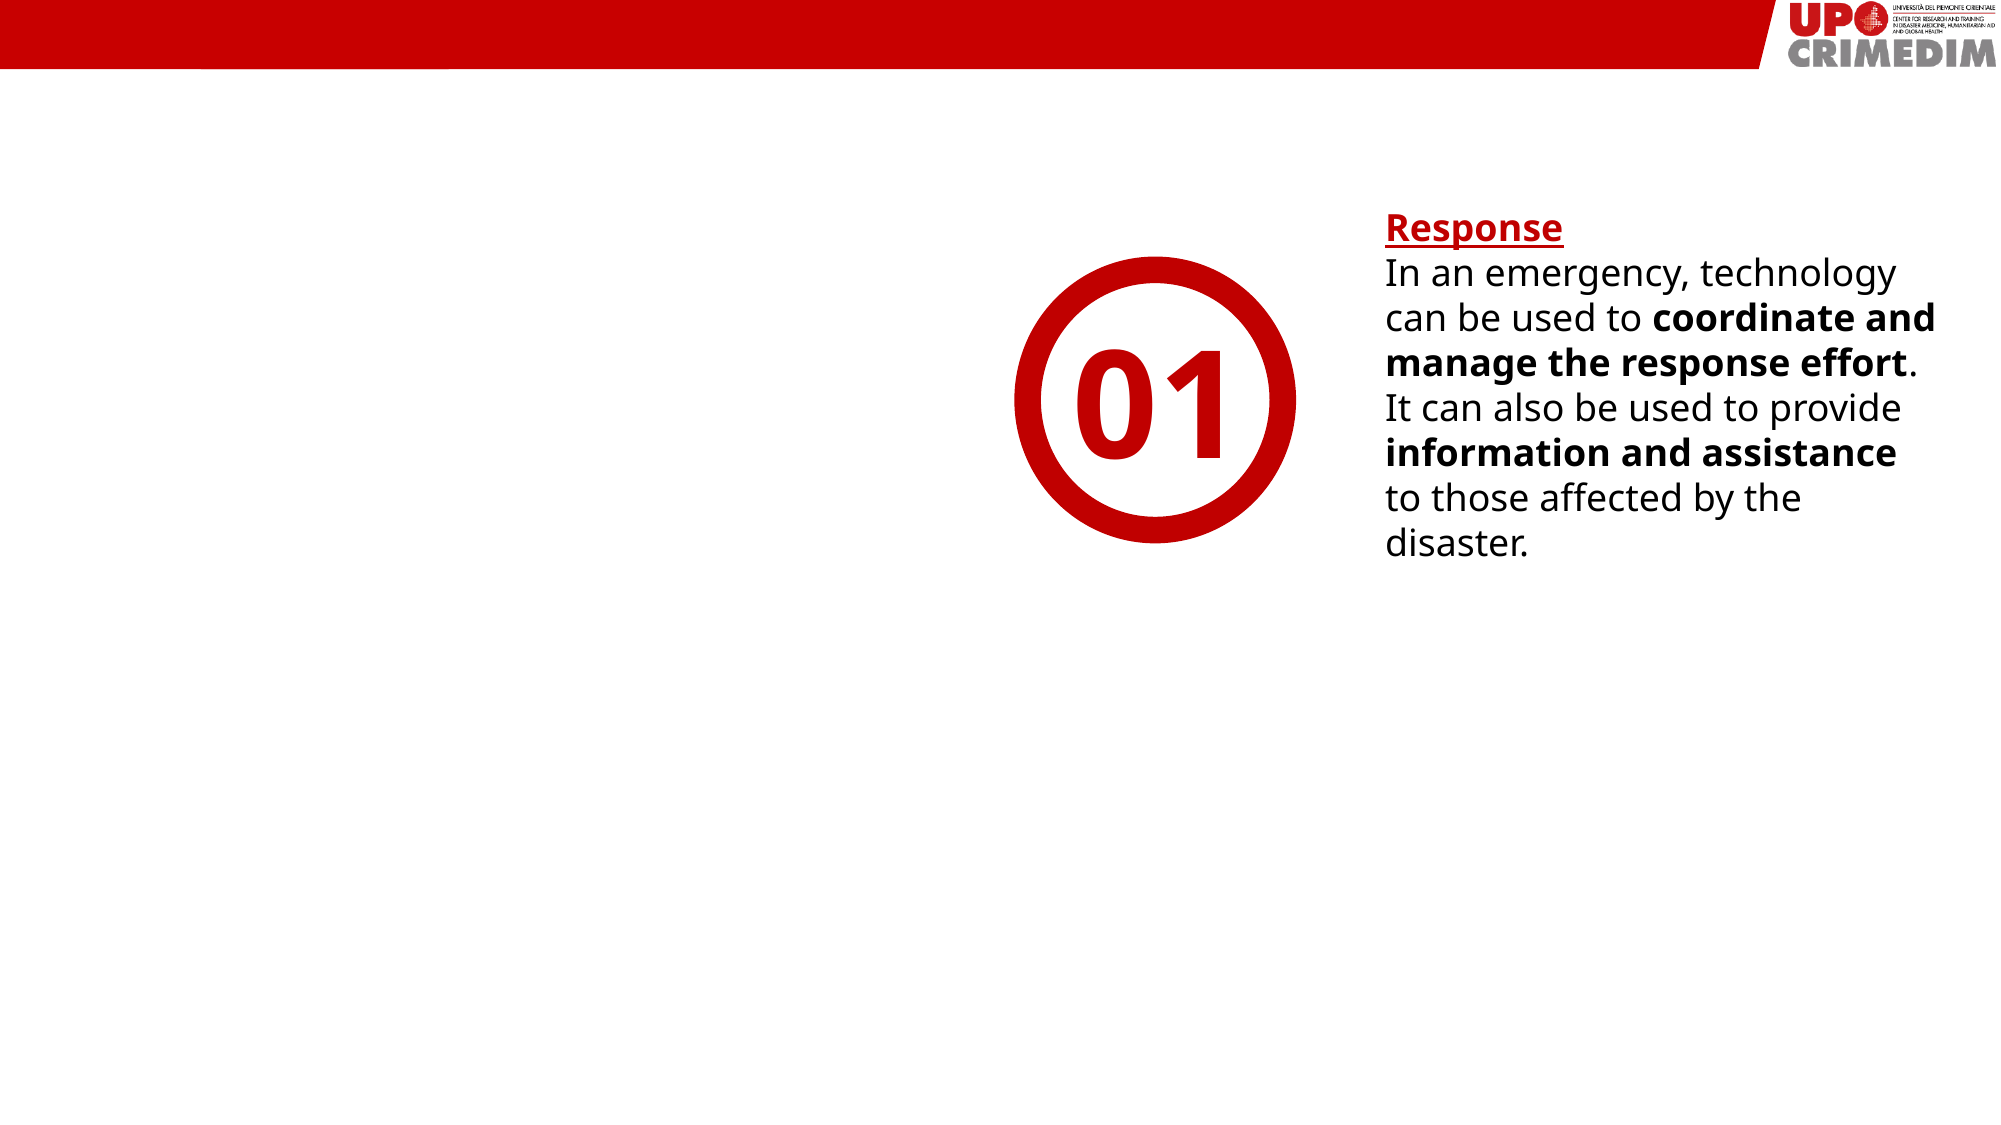

Response
In an emergency, technology can be used to coordinate and manage the response effort. It can also be used to provide information and assistance to those affected by the disaster.
01